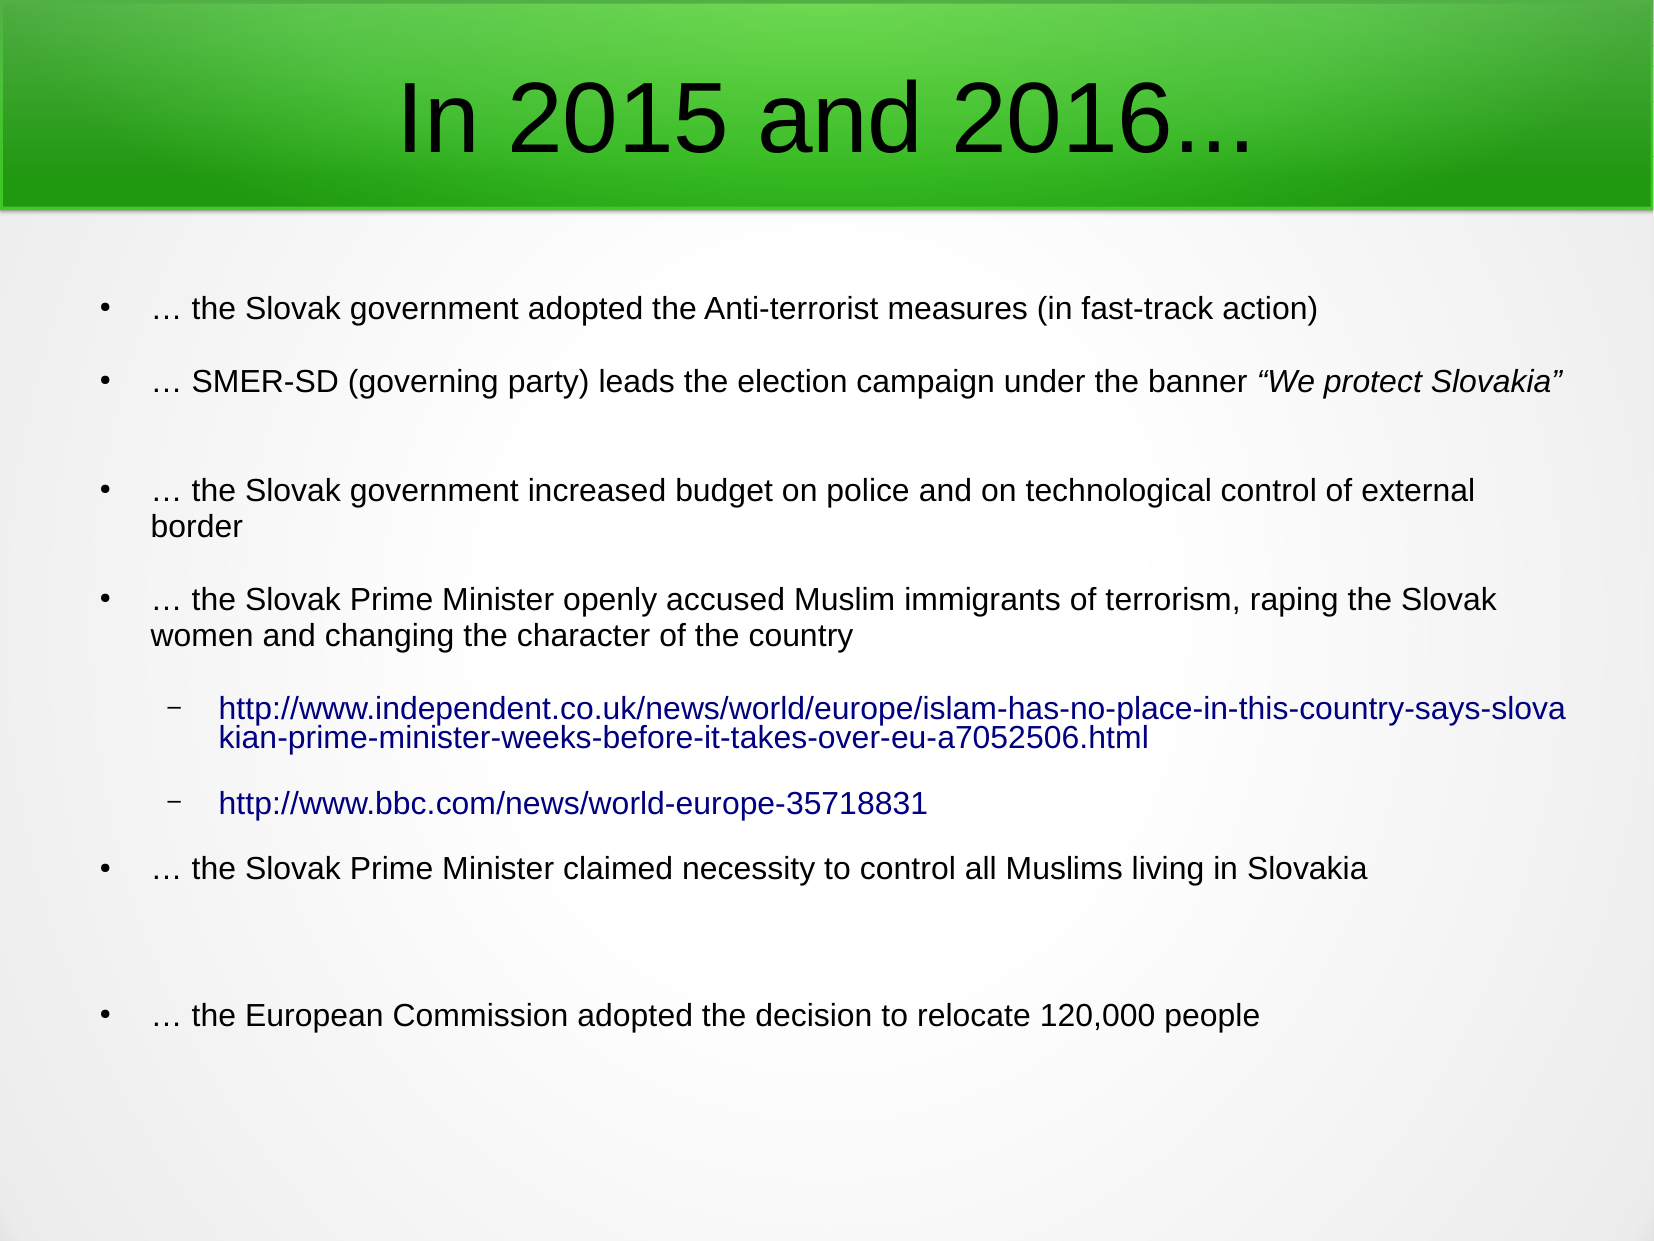

# In 2015 and 2016...
… the Slovak government adopted the Anti-terrorist measures (in fast-track action)
… SMER-SD (governing party) leads the election campaign under the banner “We protect Slovakia”
… the Slovak government increased budget on police and on technological control of external border
… the Slovak Prime Minister openly accused Muslim immigrants of terrorism, raping the Slovak women and changing the character of the country
http://www.independent.co.uk/news/world/europe/islam-has-no-place-in-this-country-says-slovakian-prime-minister-weeks-before-it-takes-over-eu-a7052506.html
http://www.bbc.com/news/world-europe-35718831
… the Slovak Prime Minister claimed necessity to control all Muslims living in Slovakia
… the European Commission adopted the decision to relocate 120,000 people